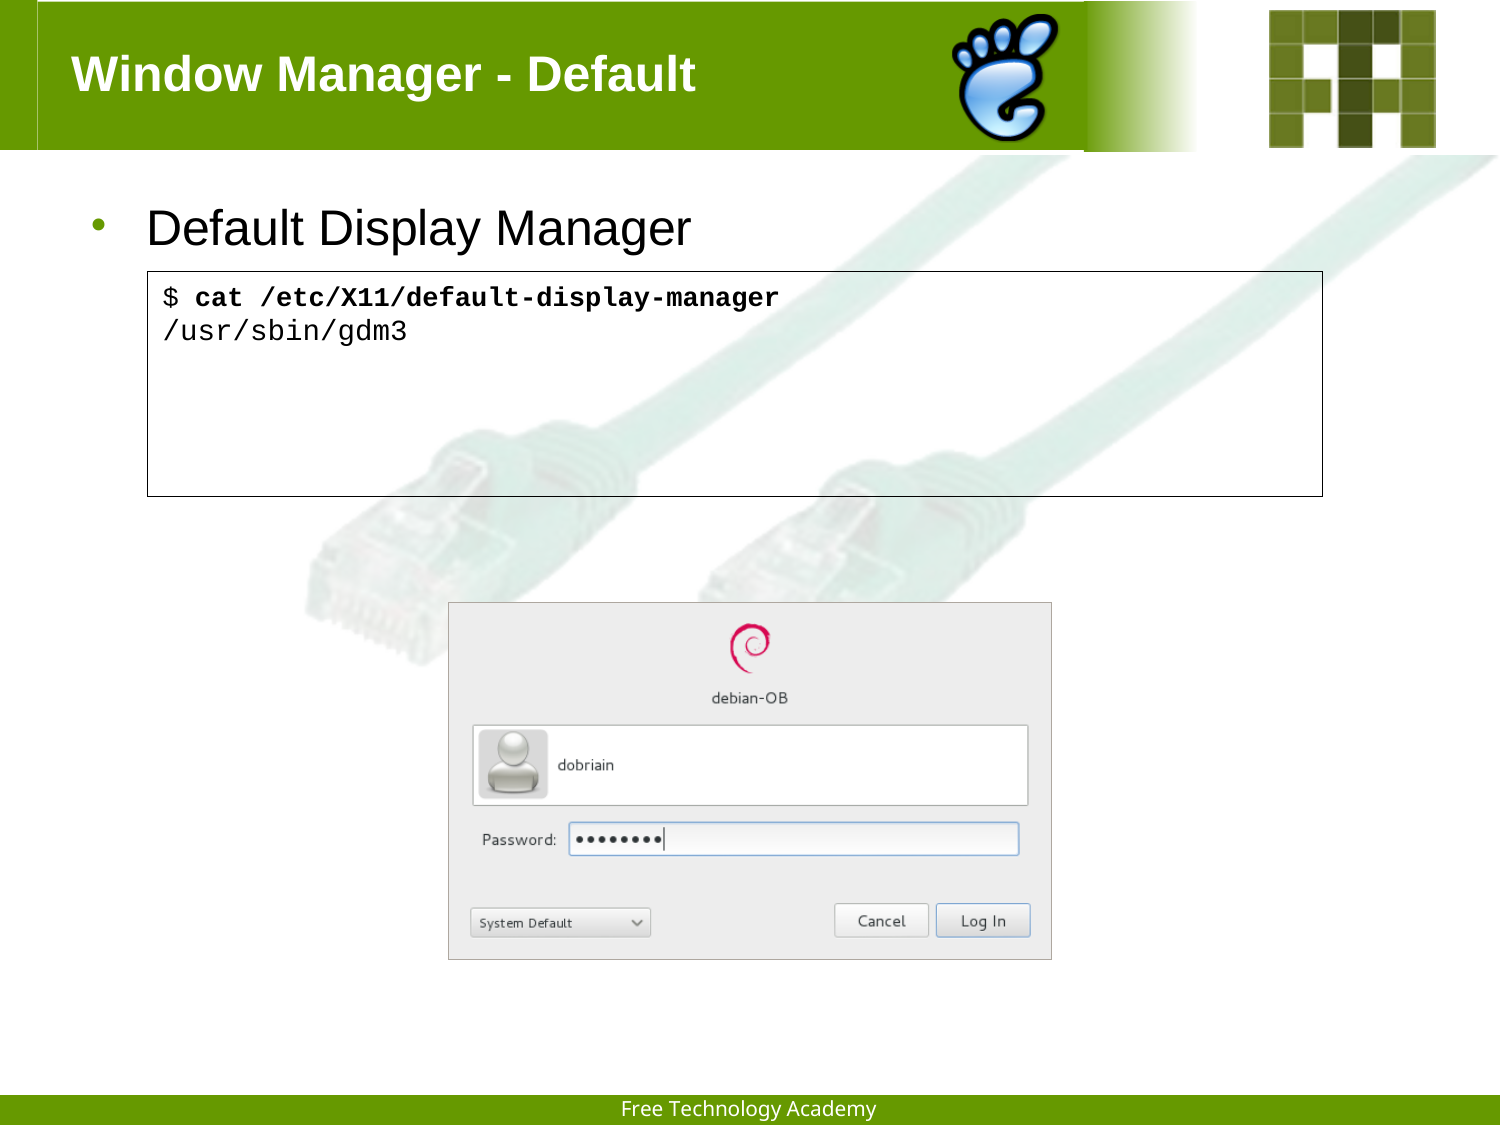

Window Manager - Default
# Default Display Manager
$ cat /etc/X11/default-display-manager
/usr/sbin/gdm3